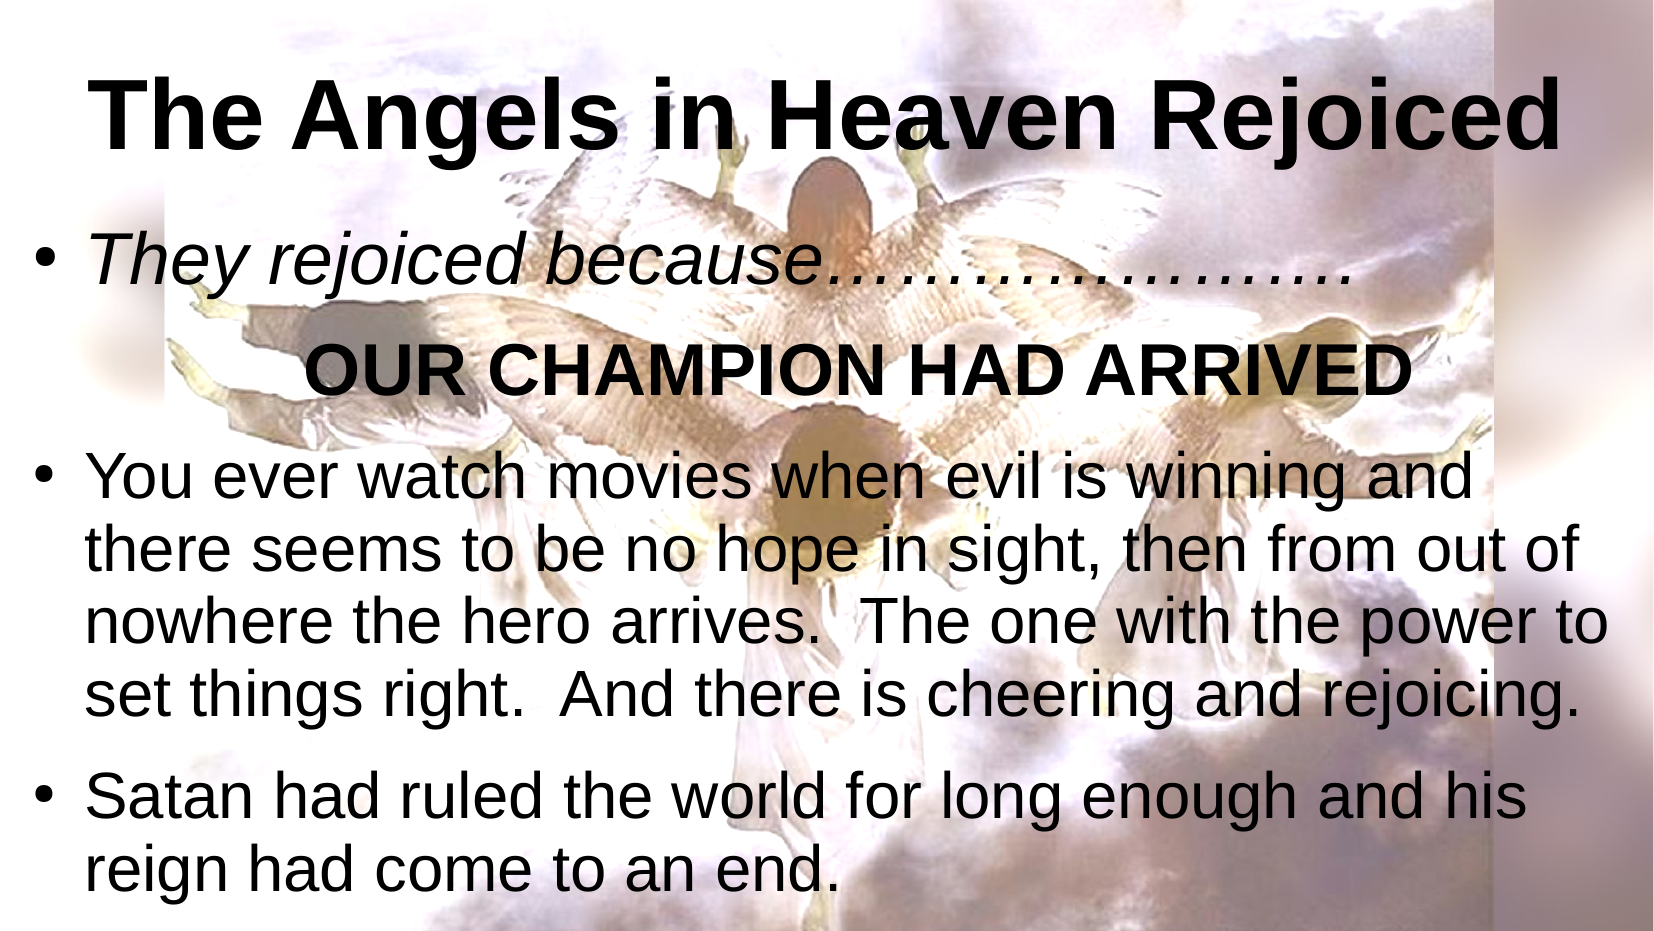

# The Angels in Heaven Rejoiced
They rejoiced because………………….
OUR CHAMPION HAD ARRIVED
You ever watch movies when evil is winning and there seems to be no hope in sight, then from out of nowhere the hero arrives. The one with the power to set things right. And there is cheering and rejoicing.
Satan had ruled the world for long enough and his reign had come to an end.